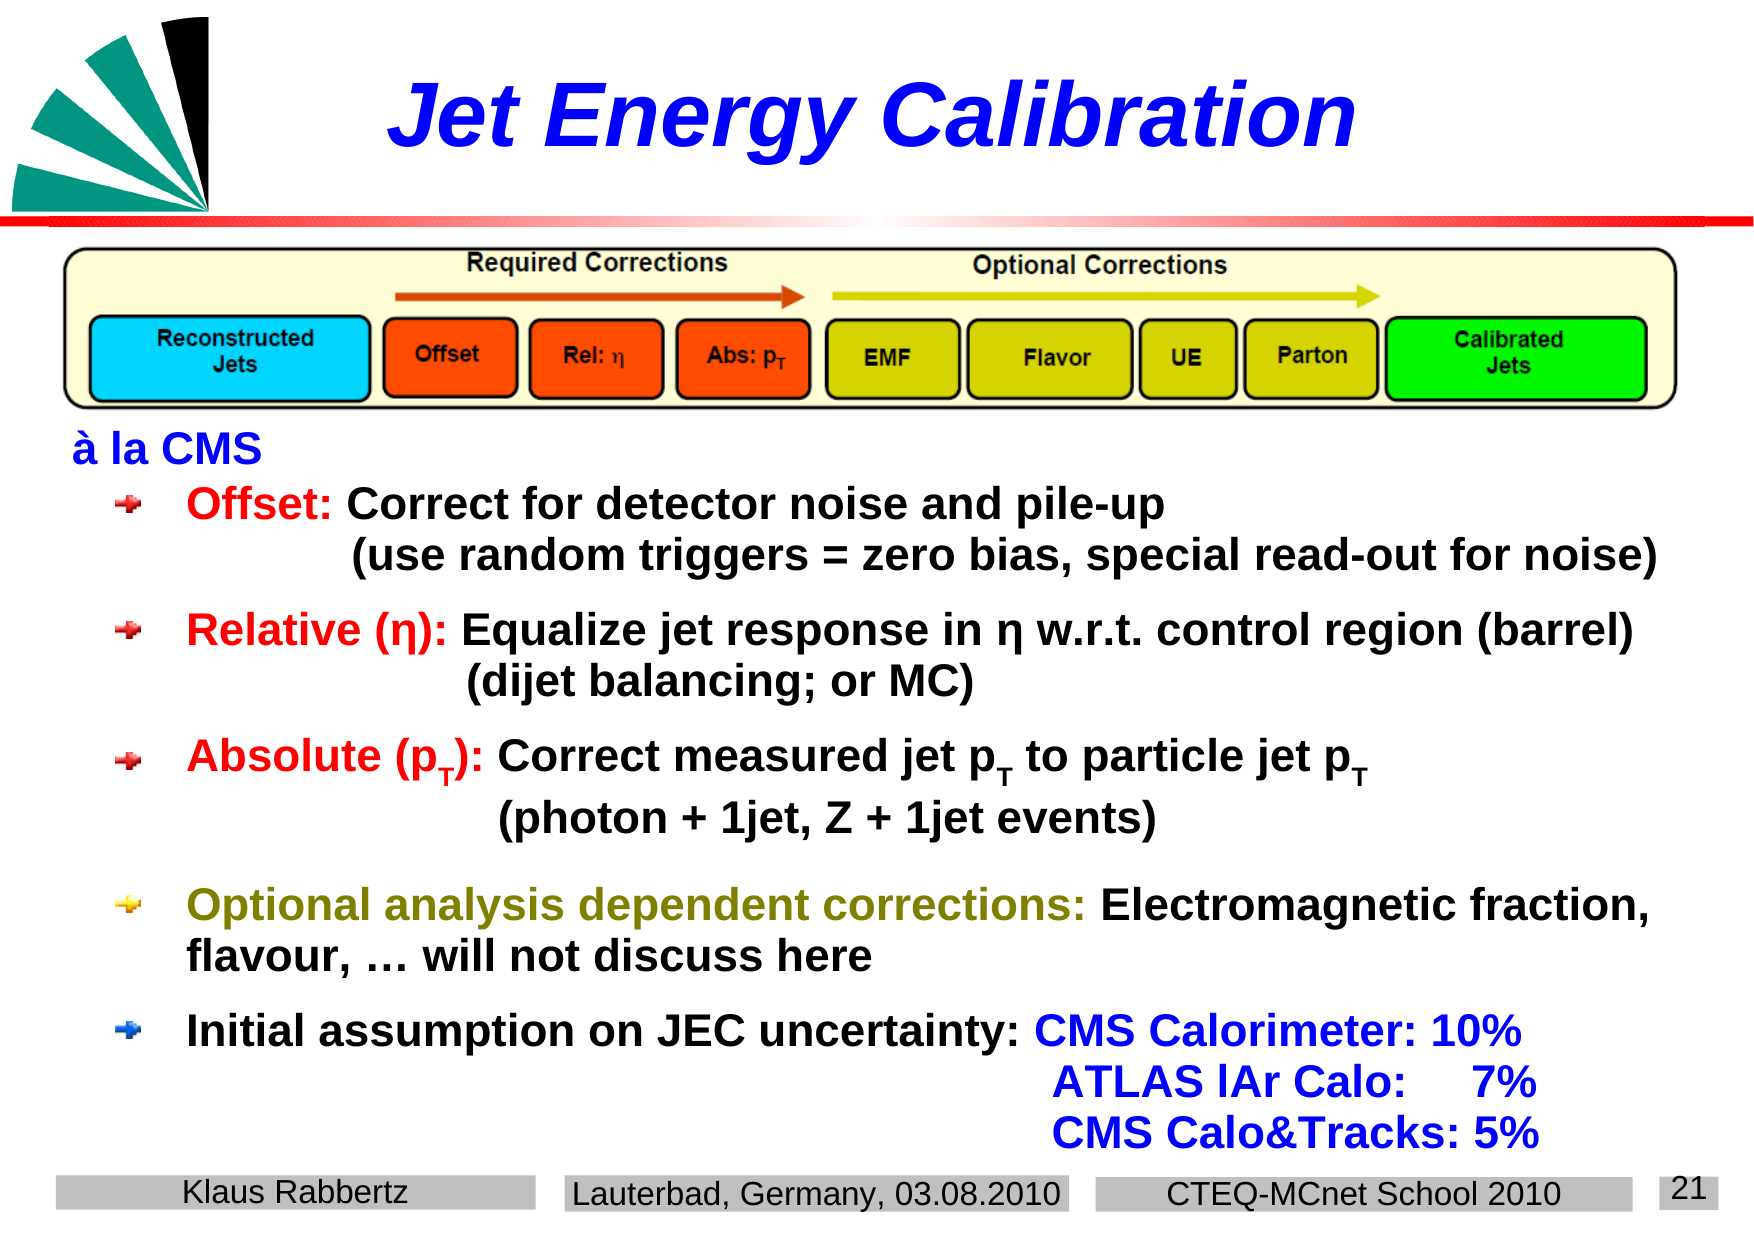

# Jet Energy Calibration
à la CMS
Offset: Correct for detector noise and pile-up (use random triggers = zero bias, special read-out for noise)
Relative (η): Equalize jet response in η w.r.t. control region (barrel) (dijet balancing; or MC)
Absolute (pT): Correct measured jet pT to particle jet pT (photon + 1jet, Z + 1jet events)
Optional analysis dependent corrections: Electromagnetic fraction, flavour, … will not discuss here
Initial assumption on JEC uncertainty: CMS Calorimeter: 10% ATLAS lAr Calo: 7% CMS Calo&Tracks: 5%